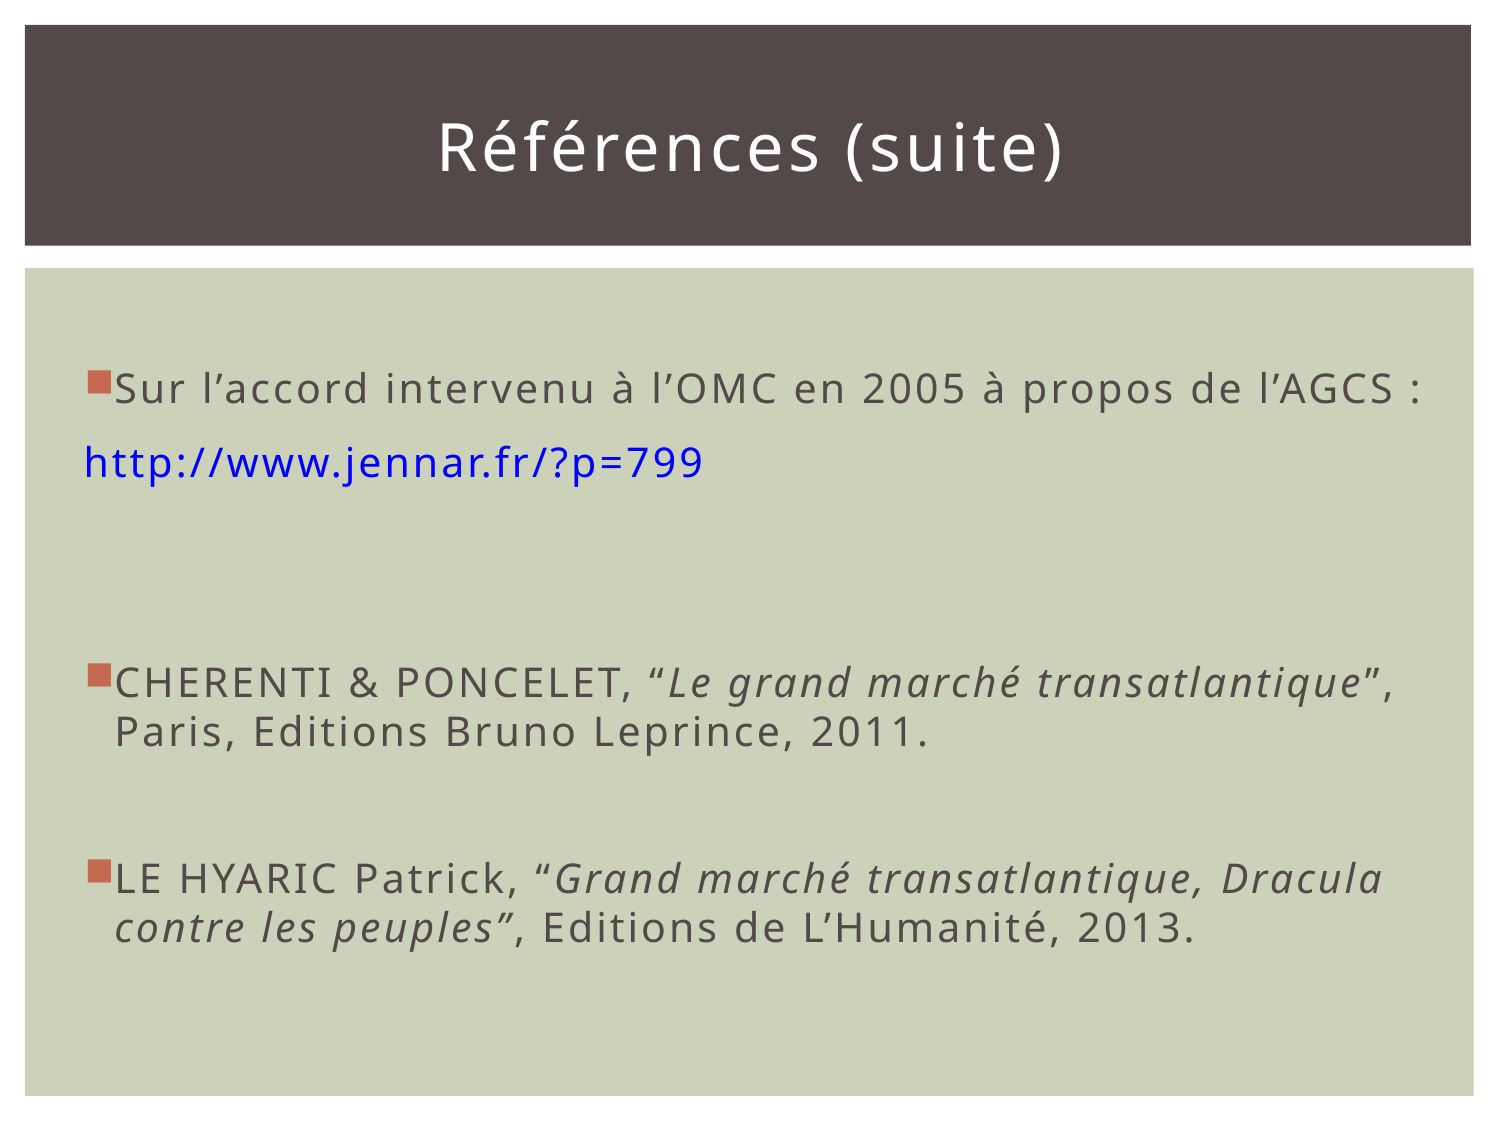

Références (suite)
# Sur l’accord intervenu à l’OMC en 2005 à propos de l’AGCS :
http://www.jennar.fr/?p=799
CHERENTI & PONCELET, “Le grand marché transatlantique”, Paris, Editions Bruno Leprince, 2011.
LE HYARIC Patrick, “Grand marché transatlantique, Dracula contre les peuples”, Editions de L’Humanité, 2013.